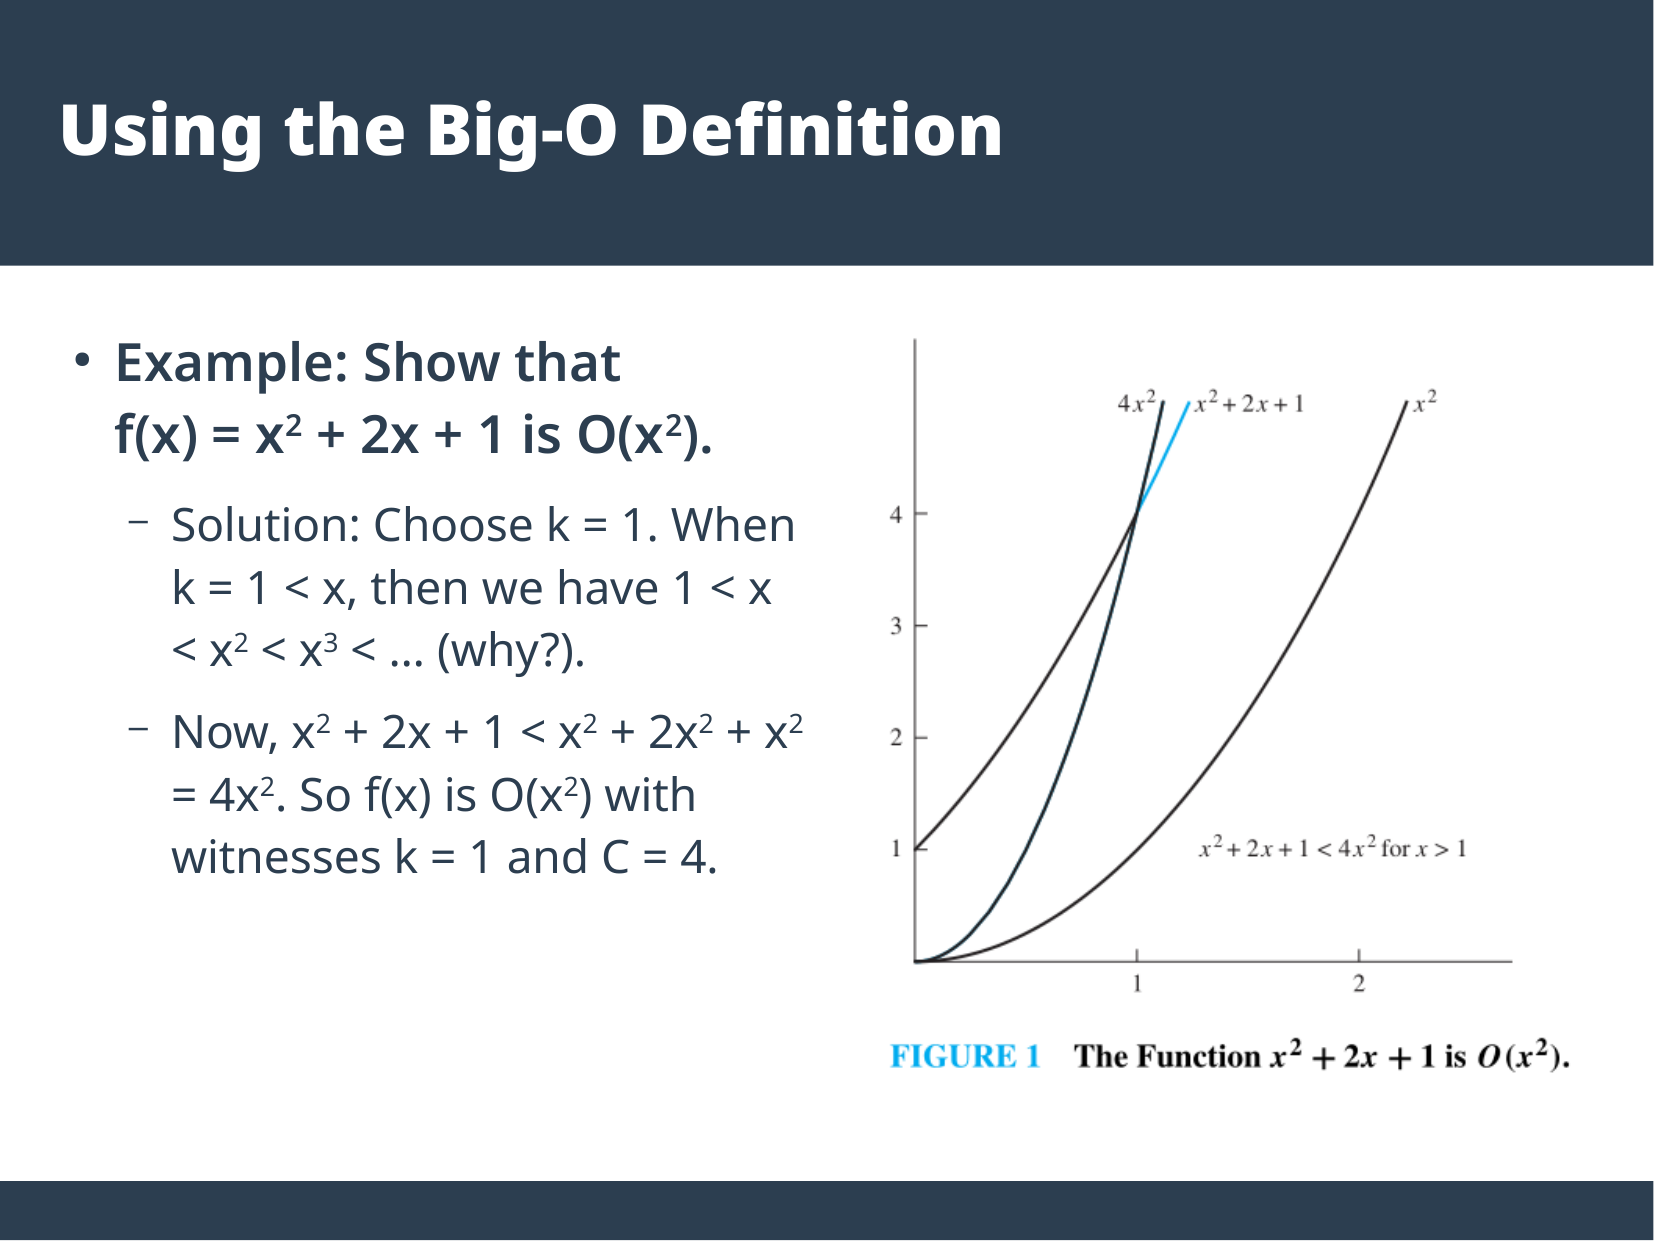

# Using the Big-O Definition
Example: Show that
f(x) = x2 + 2x + 1 is O(x2).
Solution: Choose k = 1. When k = 1 < x, then we have 1 < x < x2 < x3 < … (why?).
Now, x2 + 2x + 1 < x2 + 2x2 + x2 = 4x2. So f(x) is O(x2) with witnesses k = 1 and C = 4.